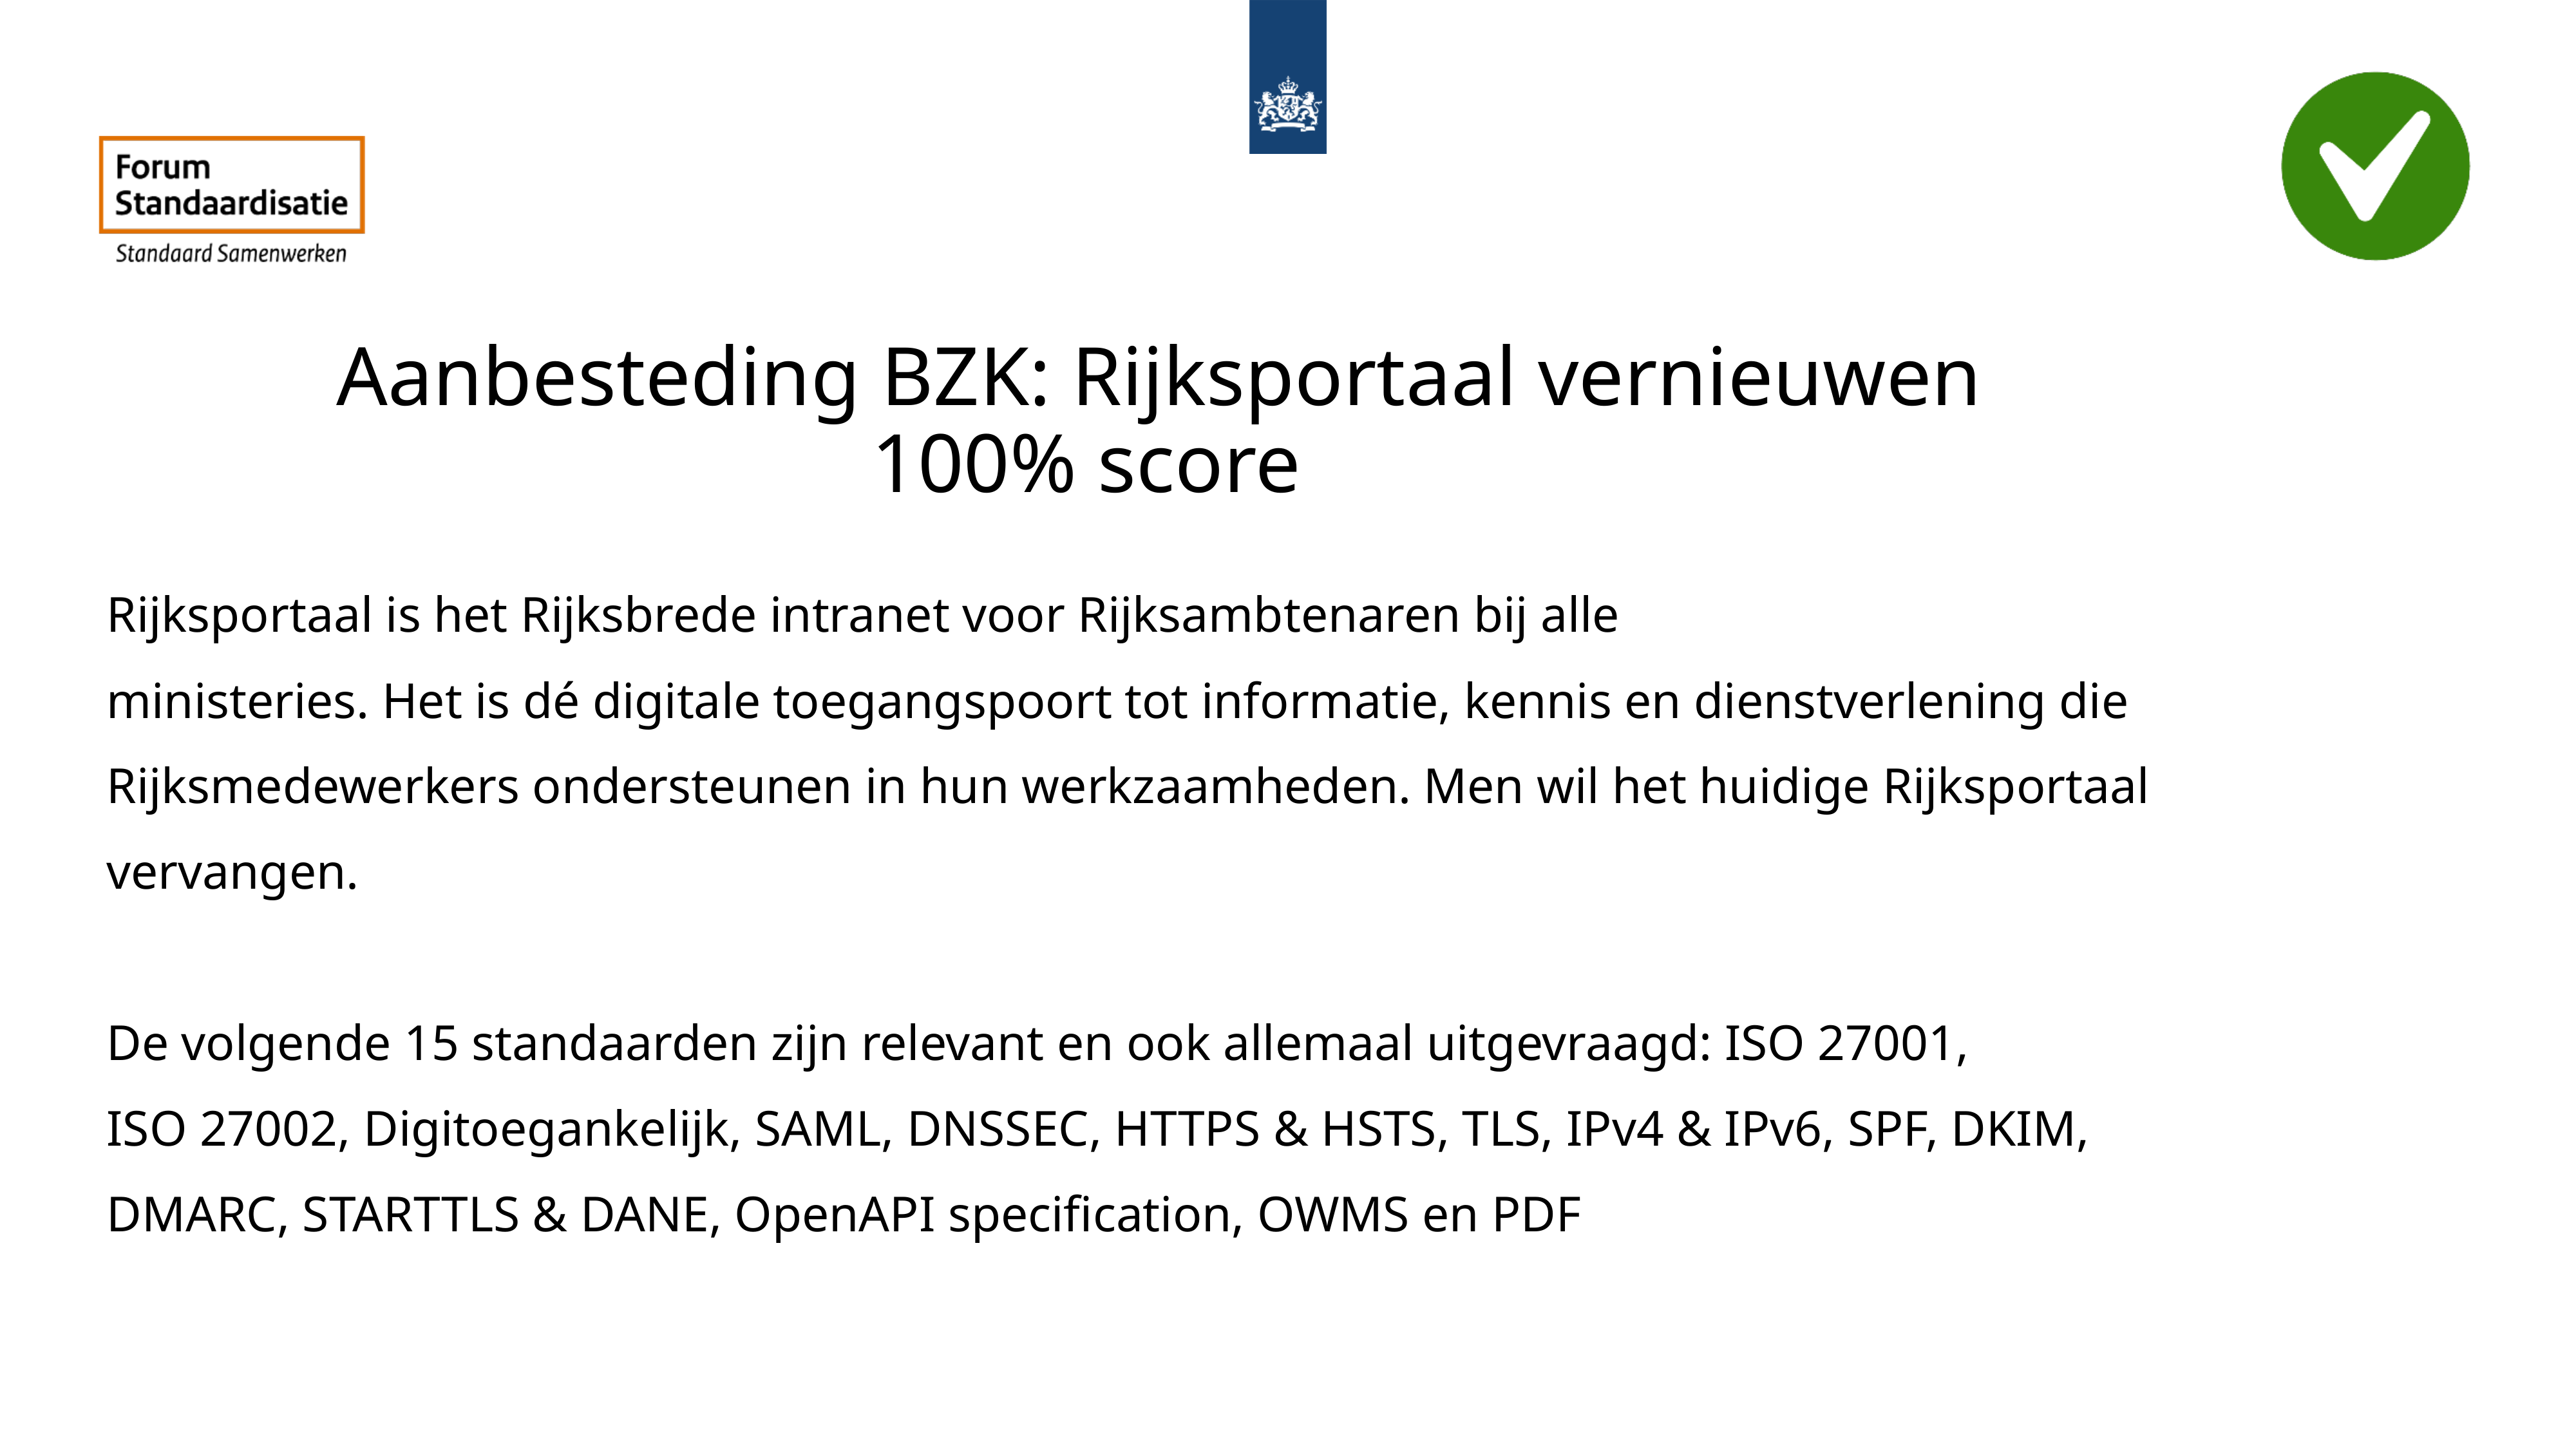

# Aanbesteding BZK: Rijksportaal vernieuwen 100% score
Rijksportaal is het Rijksbrede intranet voor Rijksambtenaren bij alle
ministeries. Het is dé digitale toegangspoort tot informatie, kennis en dienstverlening die
Rijksmedewerkers ondersteunen in hun werkzaamheden. Men wil het huidige Rijksportaal
vervangen.
De volgende 15 standaarden zijn relevant en ook allemaal uitgevraagd: ISO 27001,
ISO 27002, Digitoegankelijk, SAML, DNSSEC, HTTPS & HSTS, TLS, IPv4 & IPv6, SPF, DKIM,
DMARC, STARTTLS & DANE, OpenAPI specification, OWMS en PDF